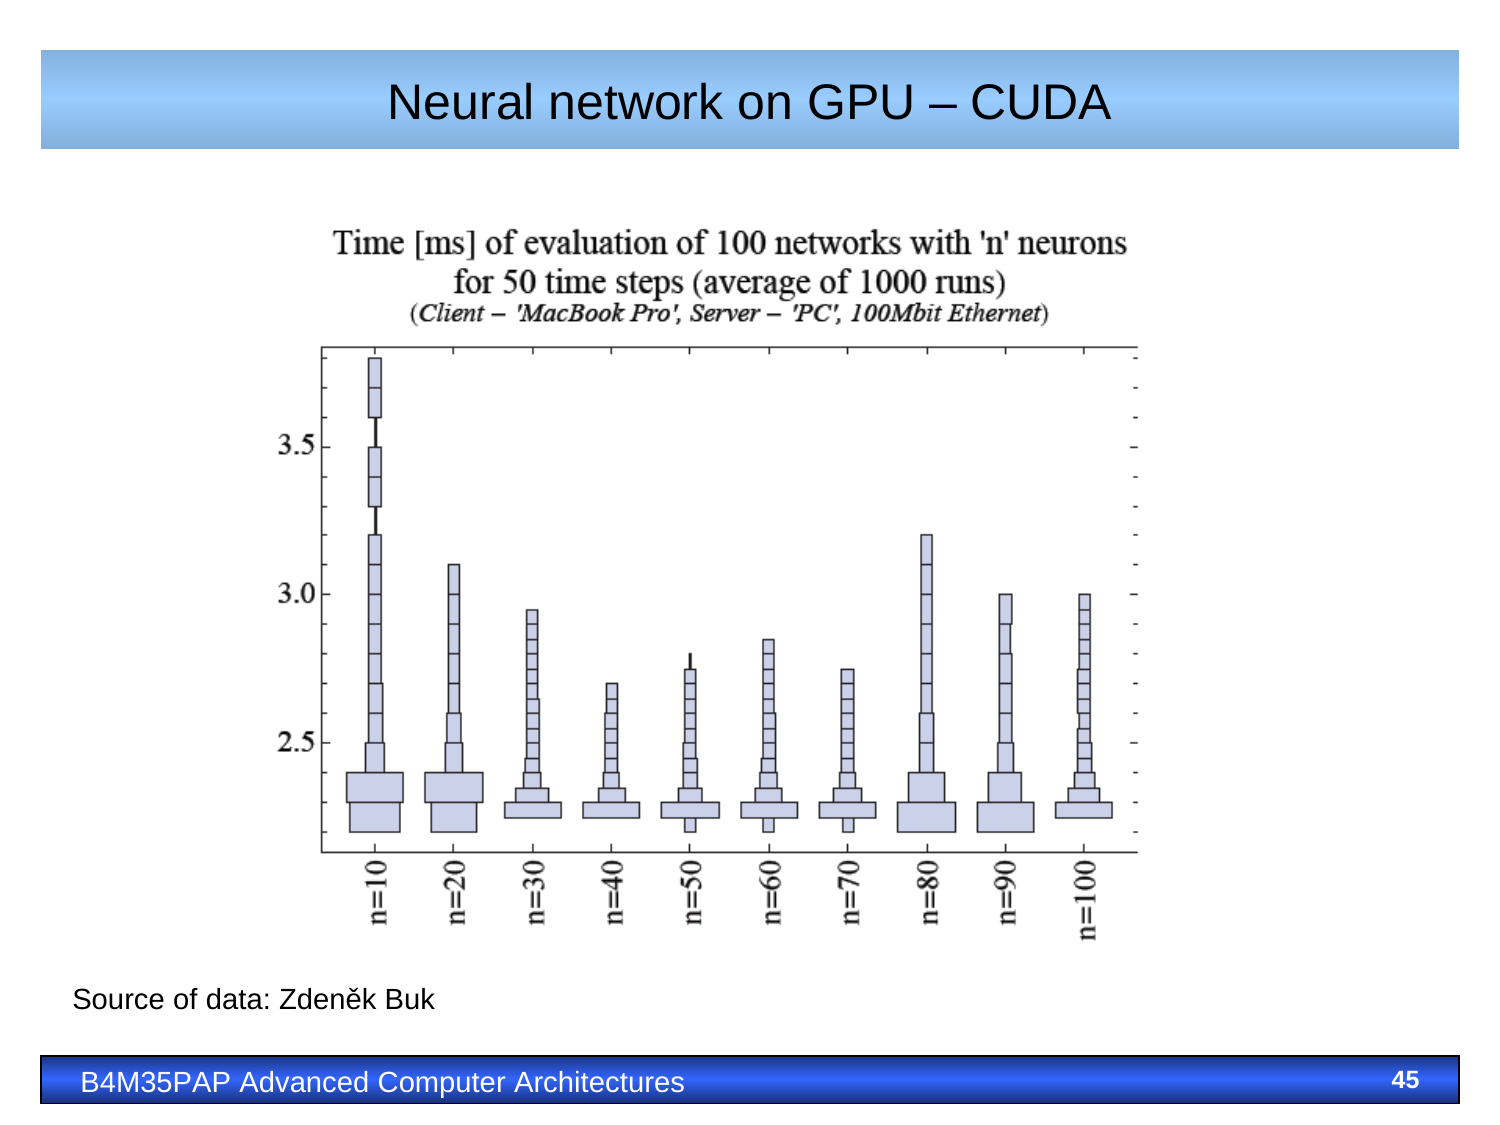

# Neural network on GPU – CUDA
Source of data: Zdeněk Buk